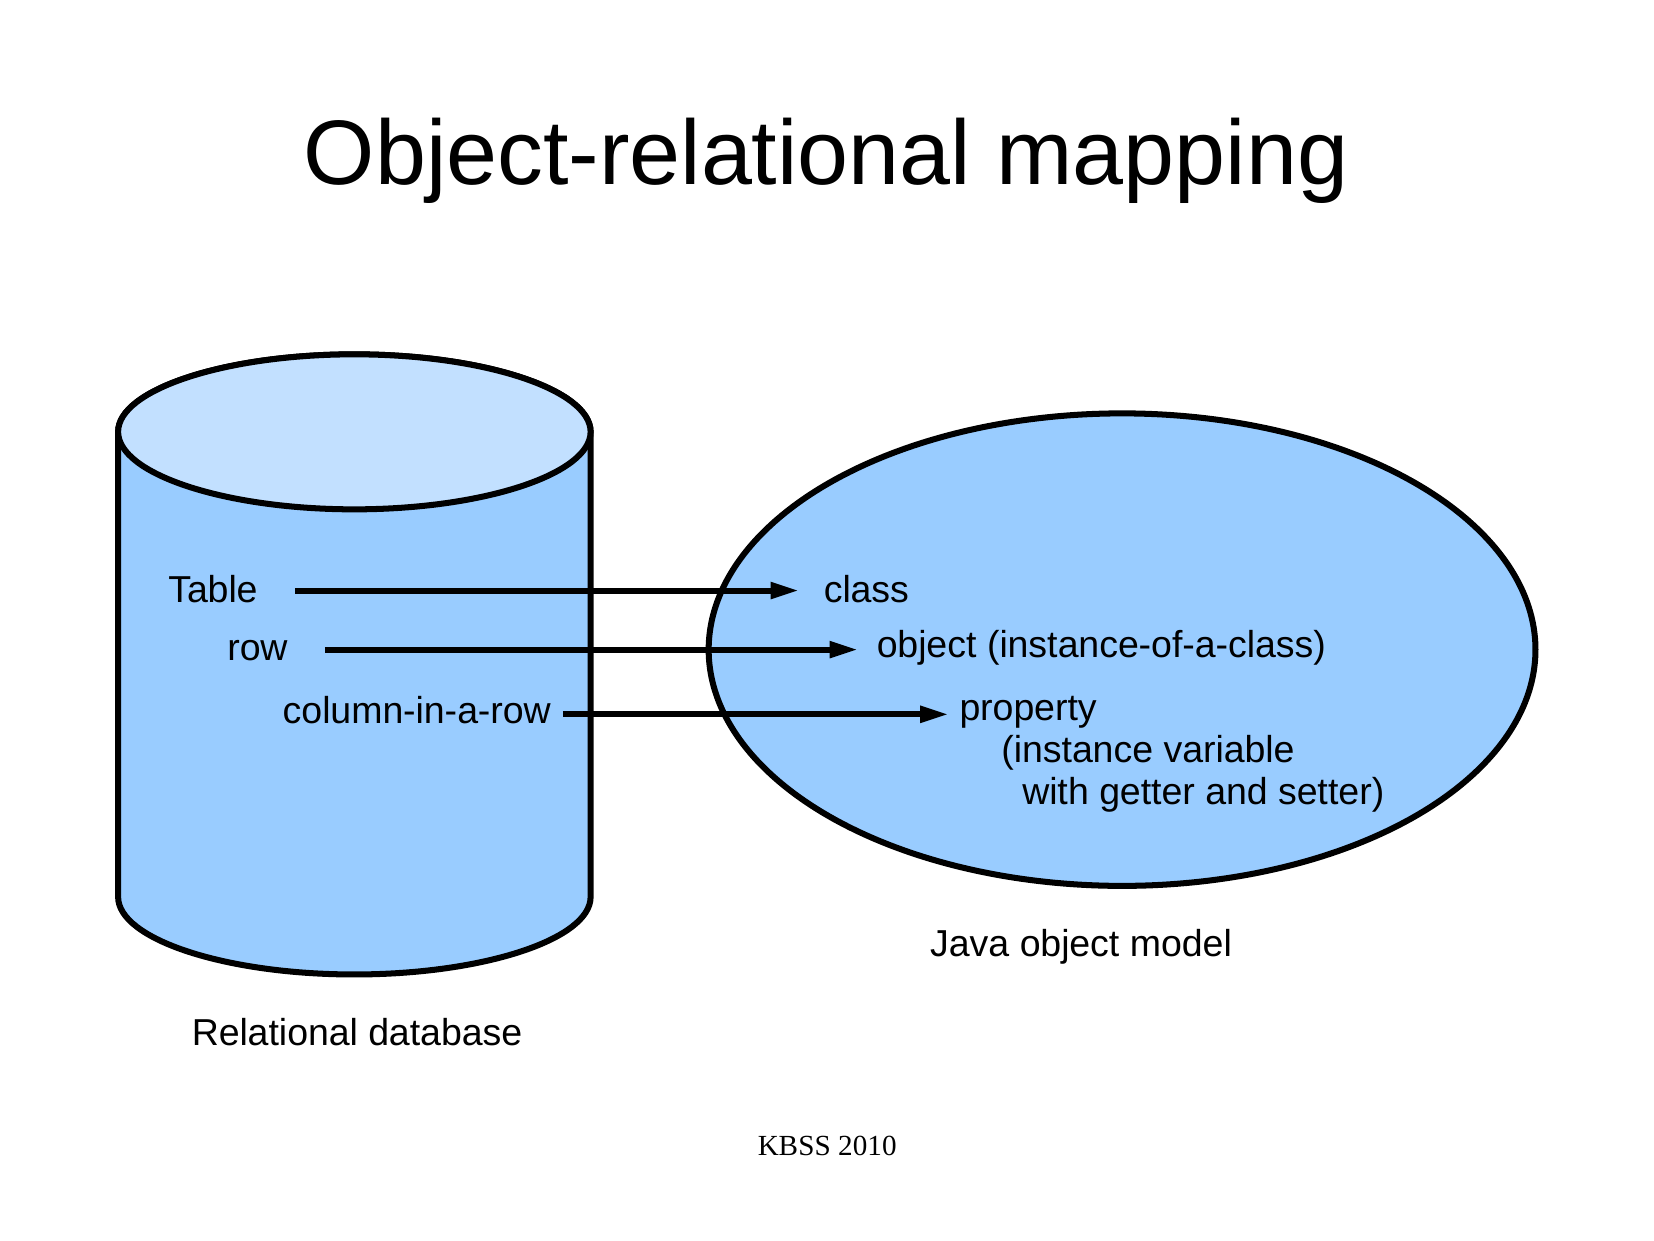

# Object-relational mapping
Table
class
object (instance-of-a-class)
row
property
 (instance variable
 with getter and setter)
column-in-a-row
Java object model
Relational database
KBSS 2010